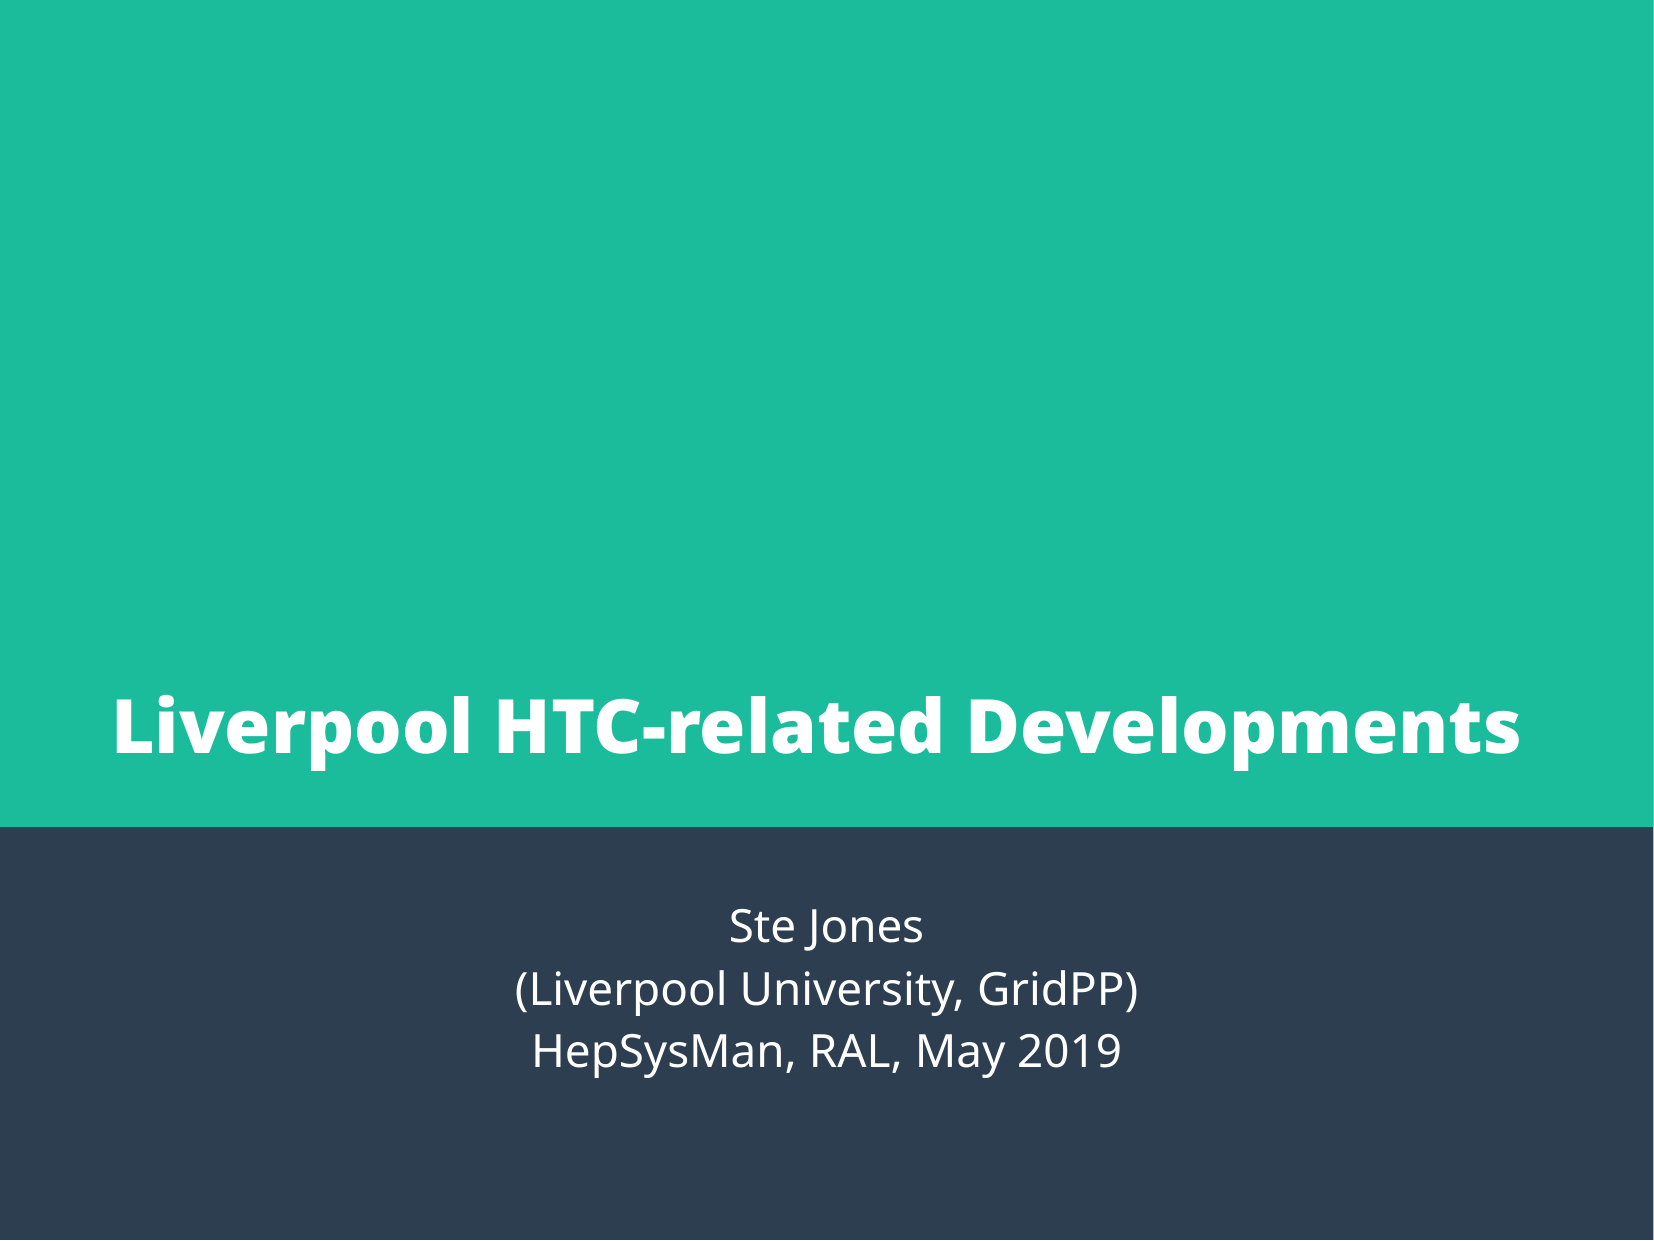

# Liverpool HTC-related Developments
Ste Jones
(Liverpool University, GridPP)
HepSysMan, RAL, May 2019